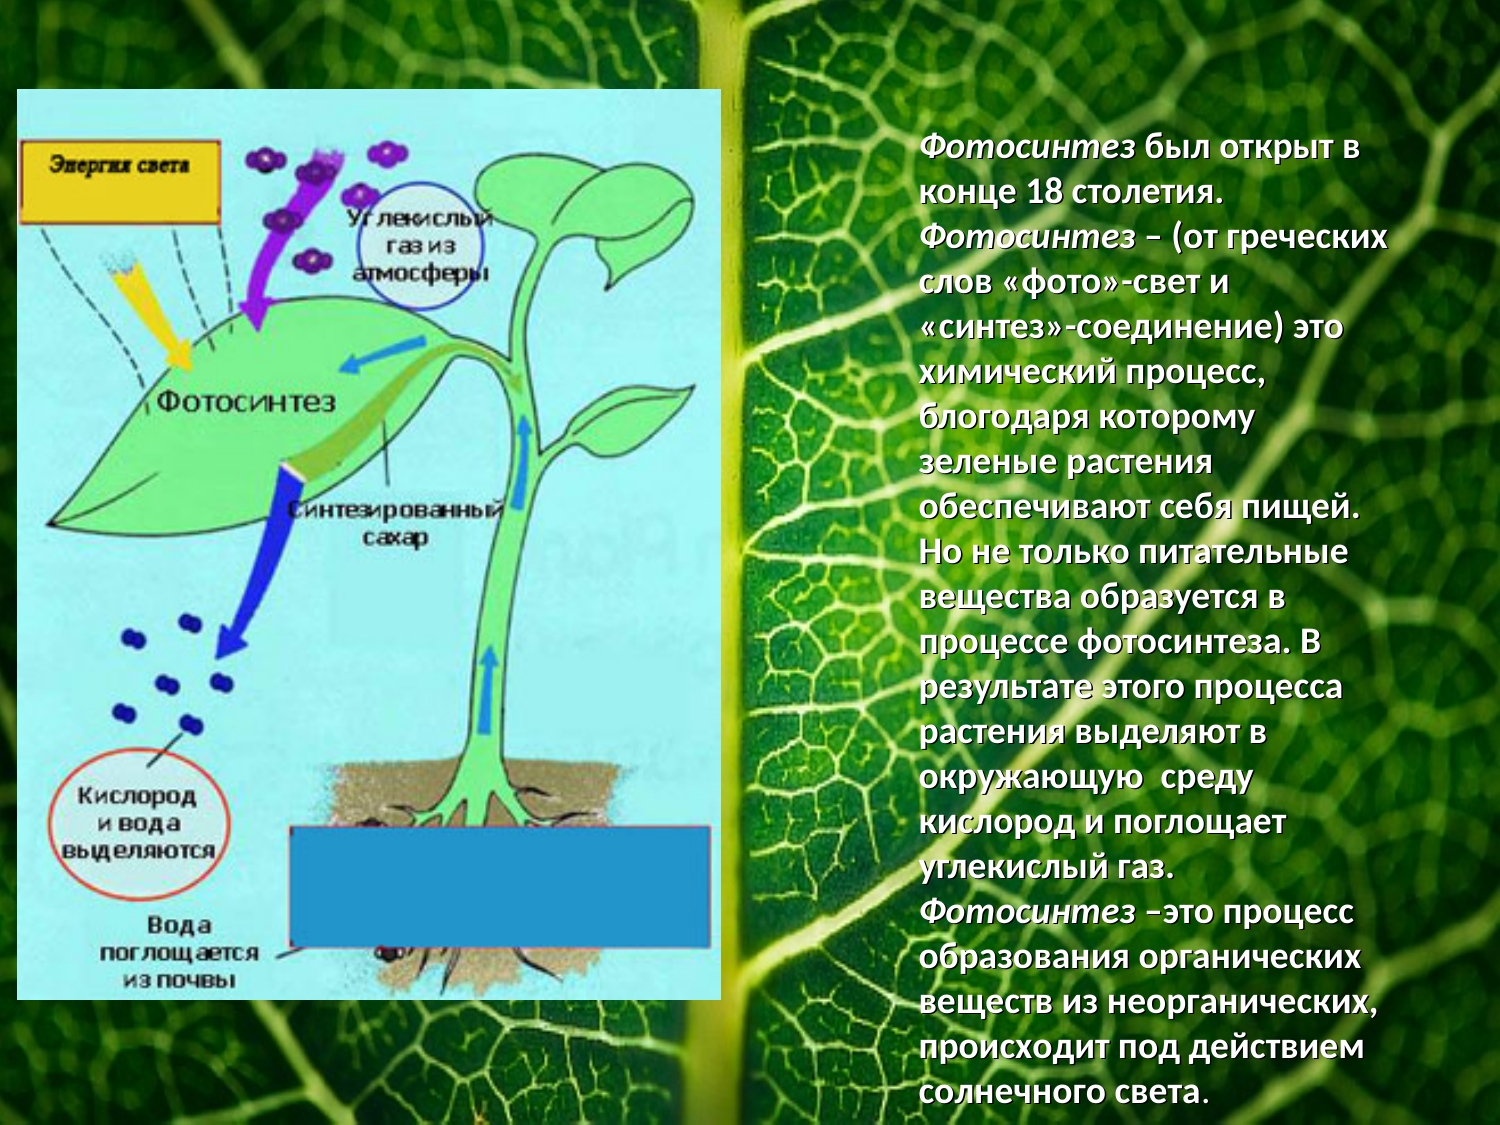

Фотосинтез был открыт в конце 18 столетия.
Фотосинтез – (от греческих слов «фото»-свет и «синтез»-соединение) это химический процесс, блогодаря которому зеленые растения обеспечивают себя пищей. Но не только питательные вещества образуется в процессе фотосинтеза. В результате этого процесса растения выделяют в окружающую среду кислород и поглощает углекислый газ.
Фотосинтез –это процесс образования органических веществ из неорганических, происходит под действием солнечного света.